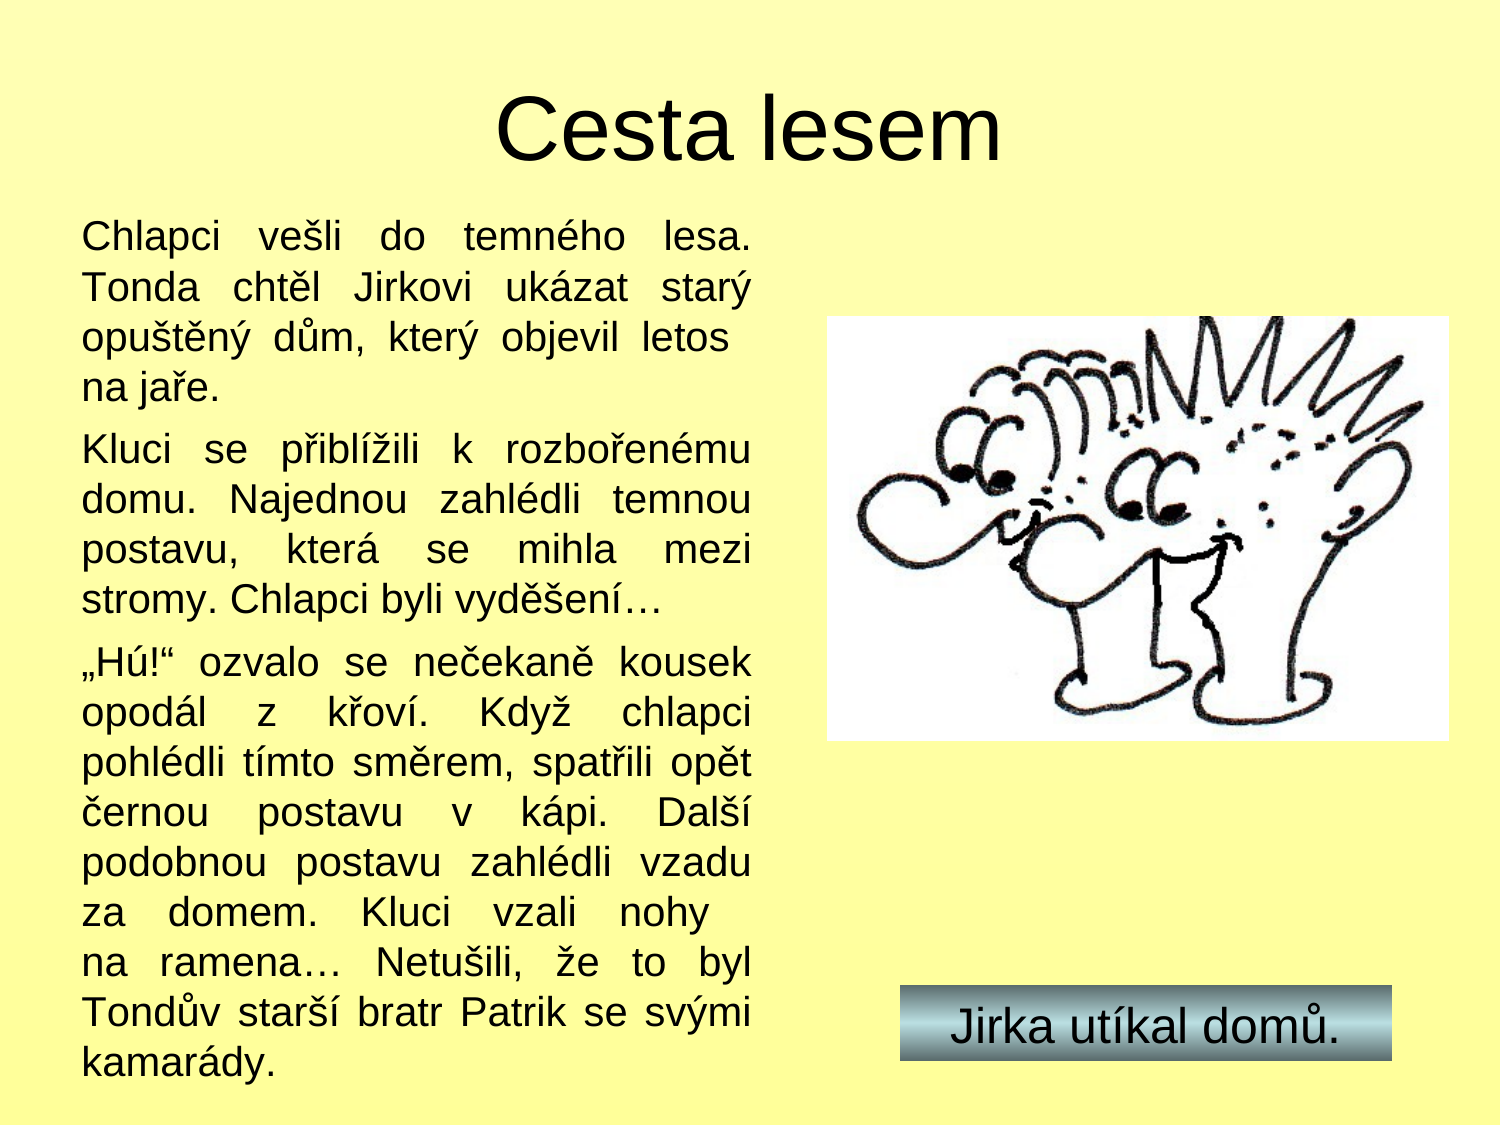

# Cesta lesem
Chlapci vešli do temného lesa. Tonda chtěl Jirkovi ukázat starý opuštěný dům, který objevil letos
na jaře.
Kluci se přiblížili k rozbořenému domu. Najednou zahlédli temnou postavu, která se mihla mezi stromy. Chlapci byli vyděšení…
„Hú!“ ozvalo se nečekaně kousek opodál z křoví. Když chlapci pohlédli tímto směrem, spatřili opět černou postavu v kápi. Další podobnou postavu zahlédli vzadu za domem. Kluci vzali nohy
na ramena… Netušili, že to byl Tondův starší bratr Patrik se svými kamarády.
Jirka utíkal domů.